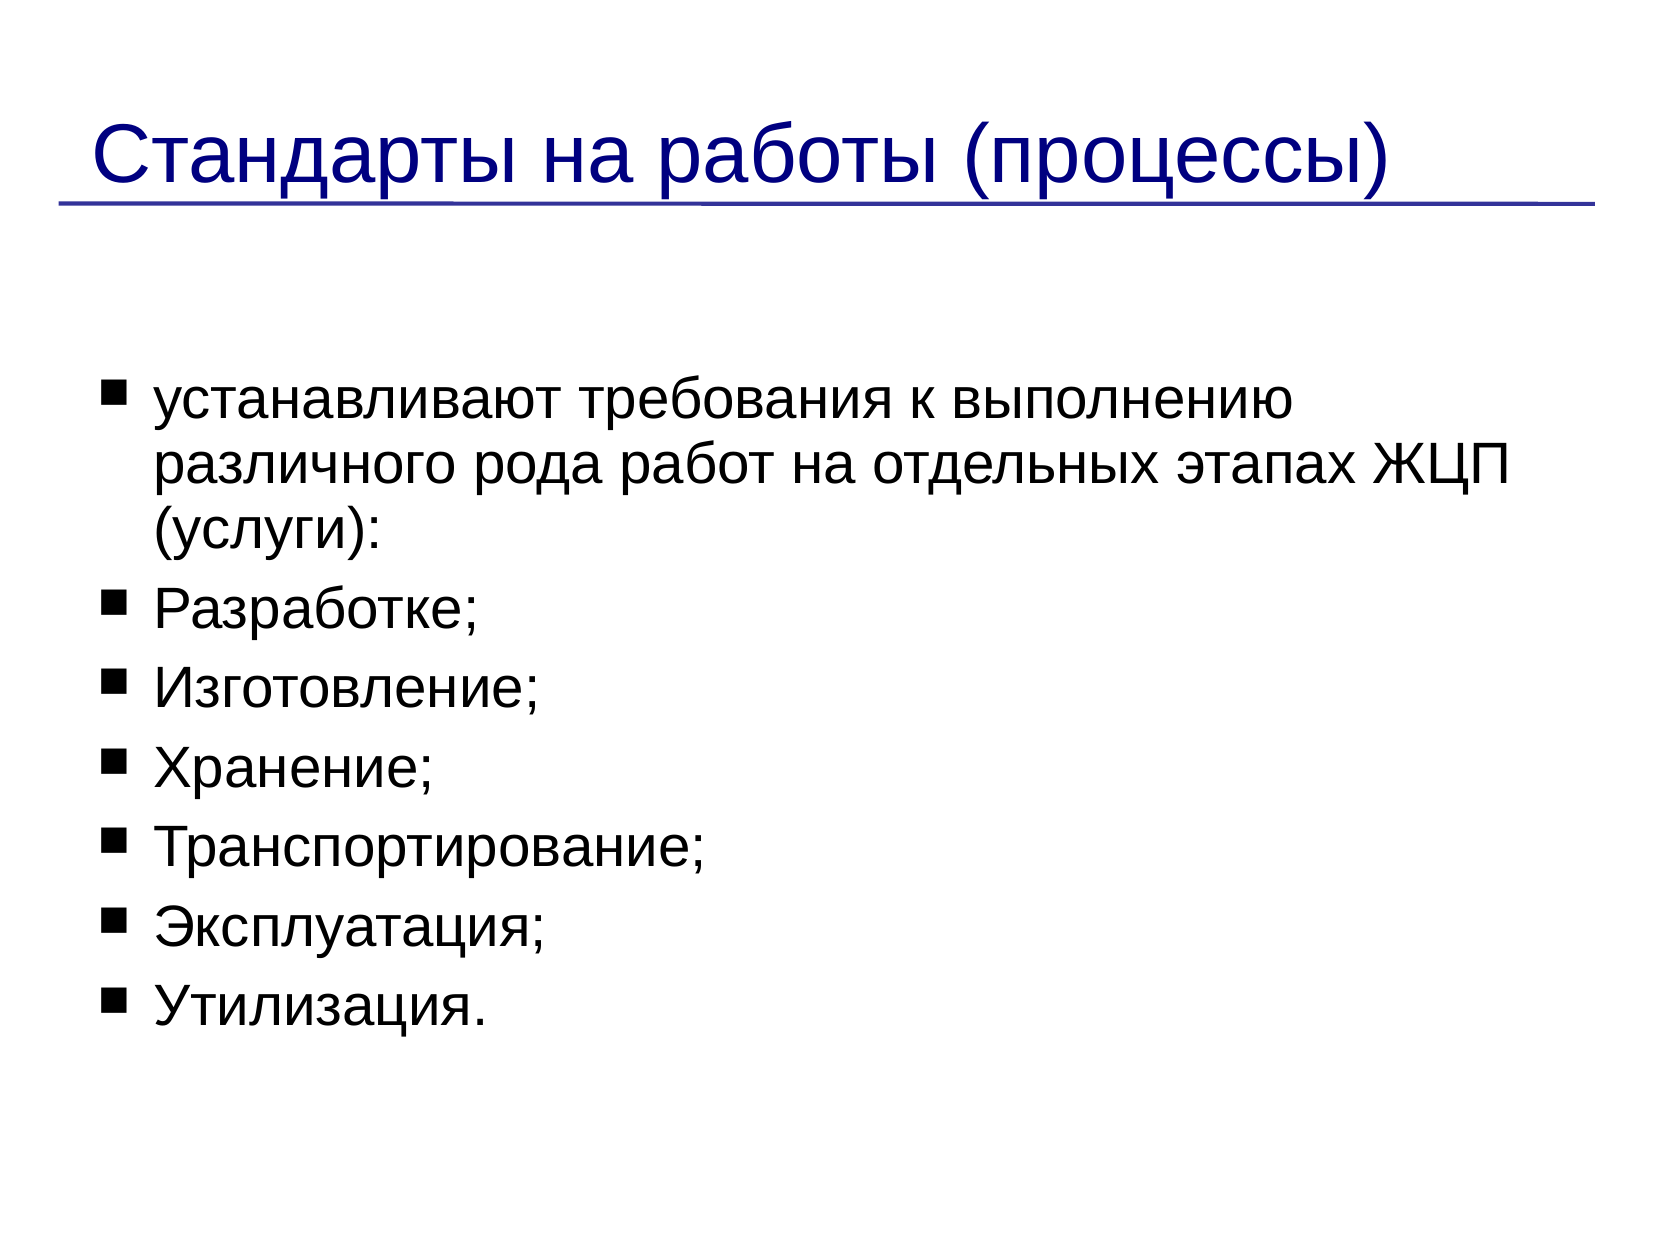

# Стандарты на работы (процессы)
устанавливают требования к выполнению различного рода работ на отдельных этапах ЖЦП (услуги):
Разработке;
Изготовление;
Хранение;
Транспортирование;
Эксплуатация;
Утилизация.